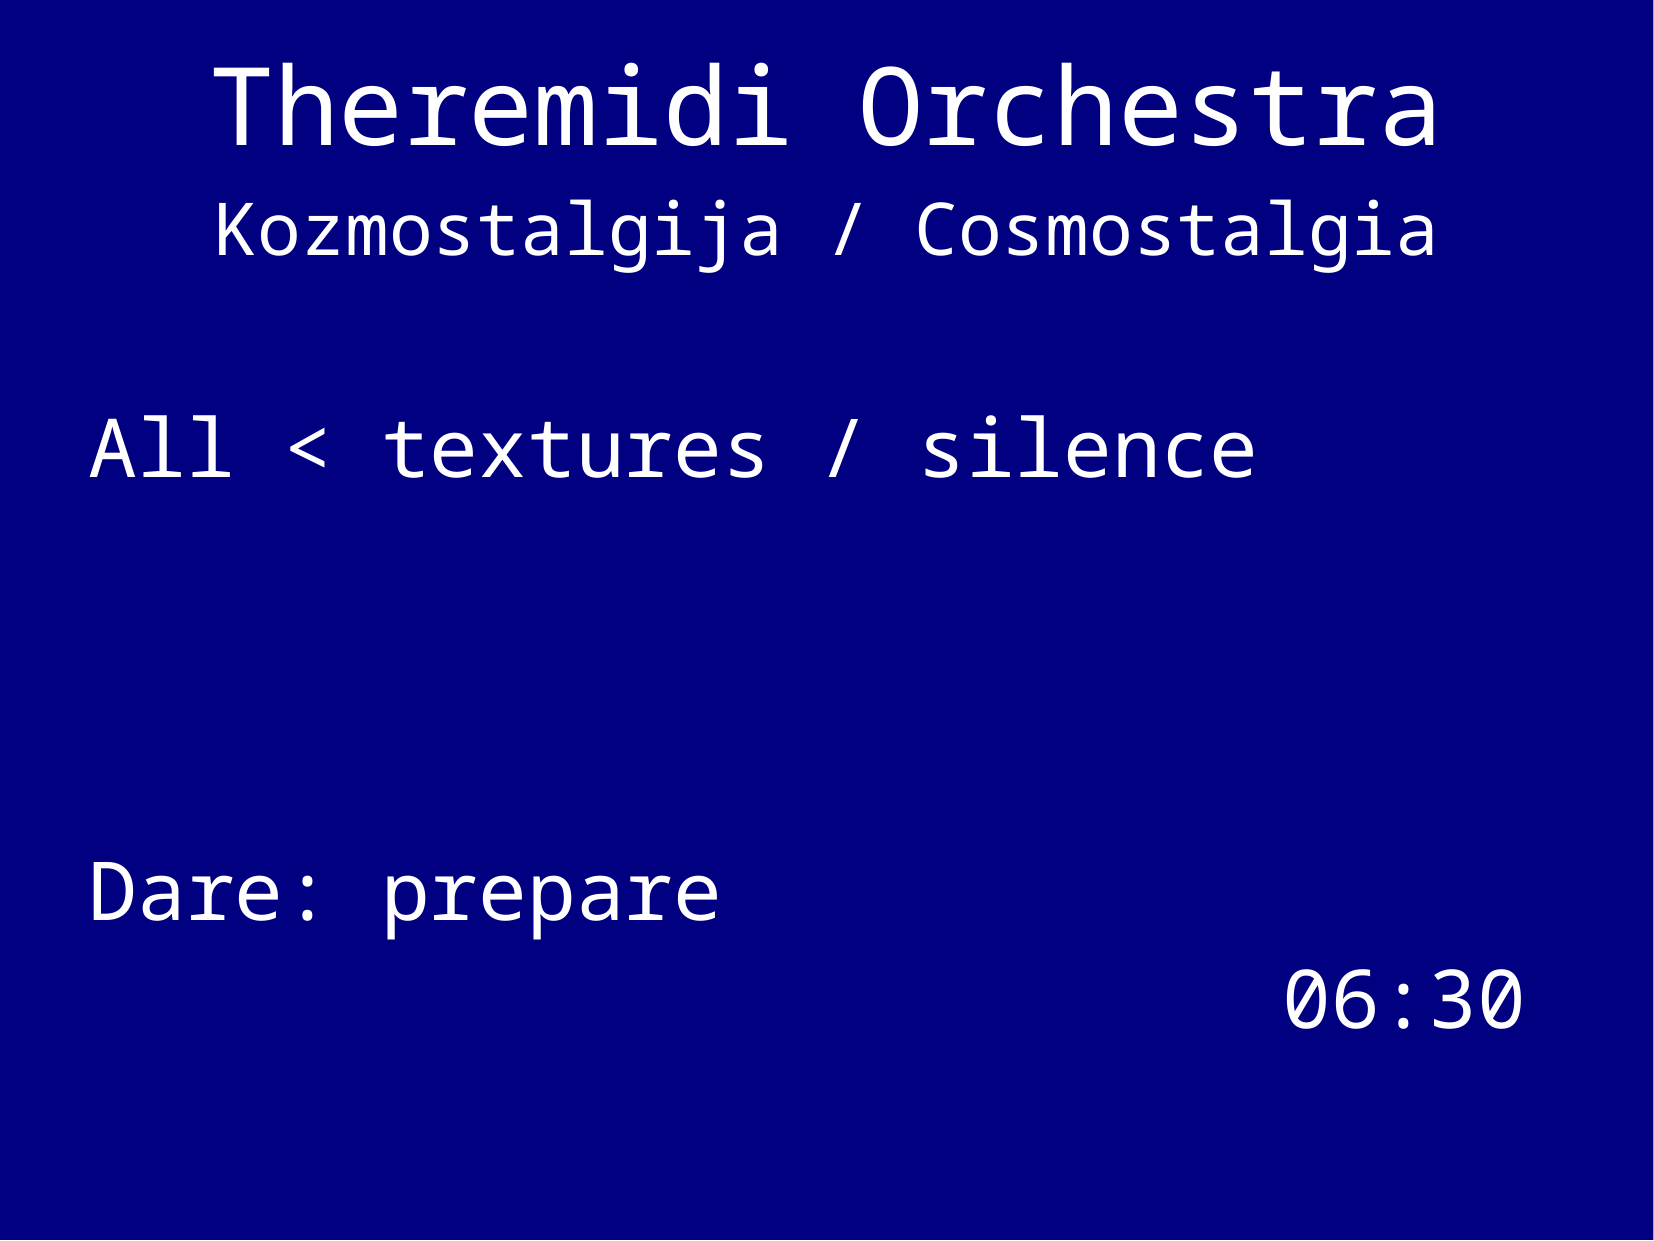

# Theremidi Orchestra Kozmostalgija / Cosmostalgia
All < textures / silence
Dare: prepare
06:30